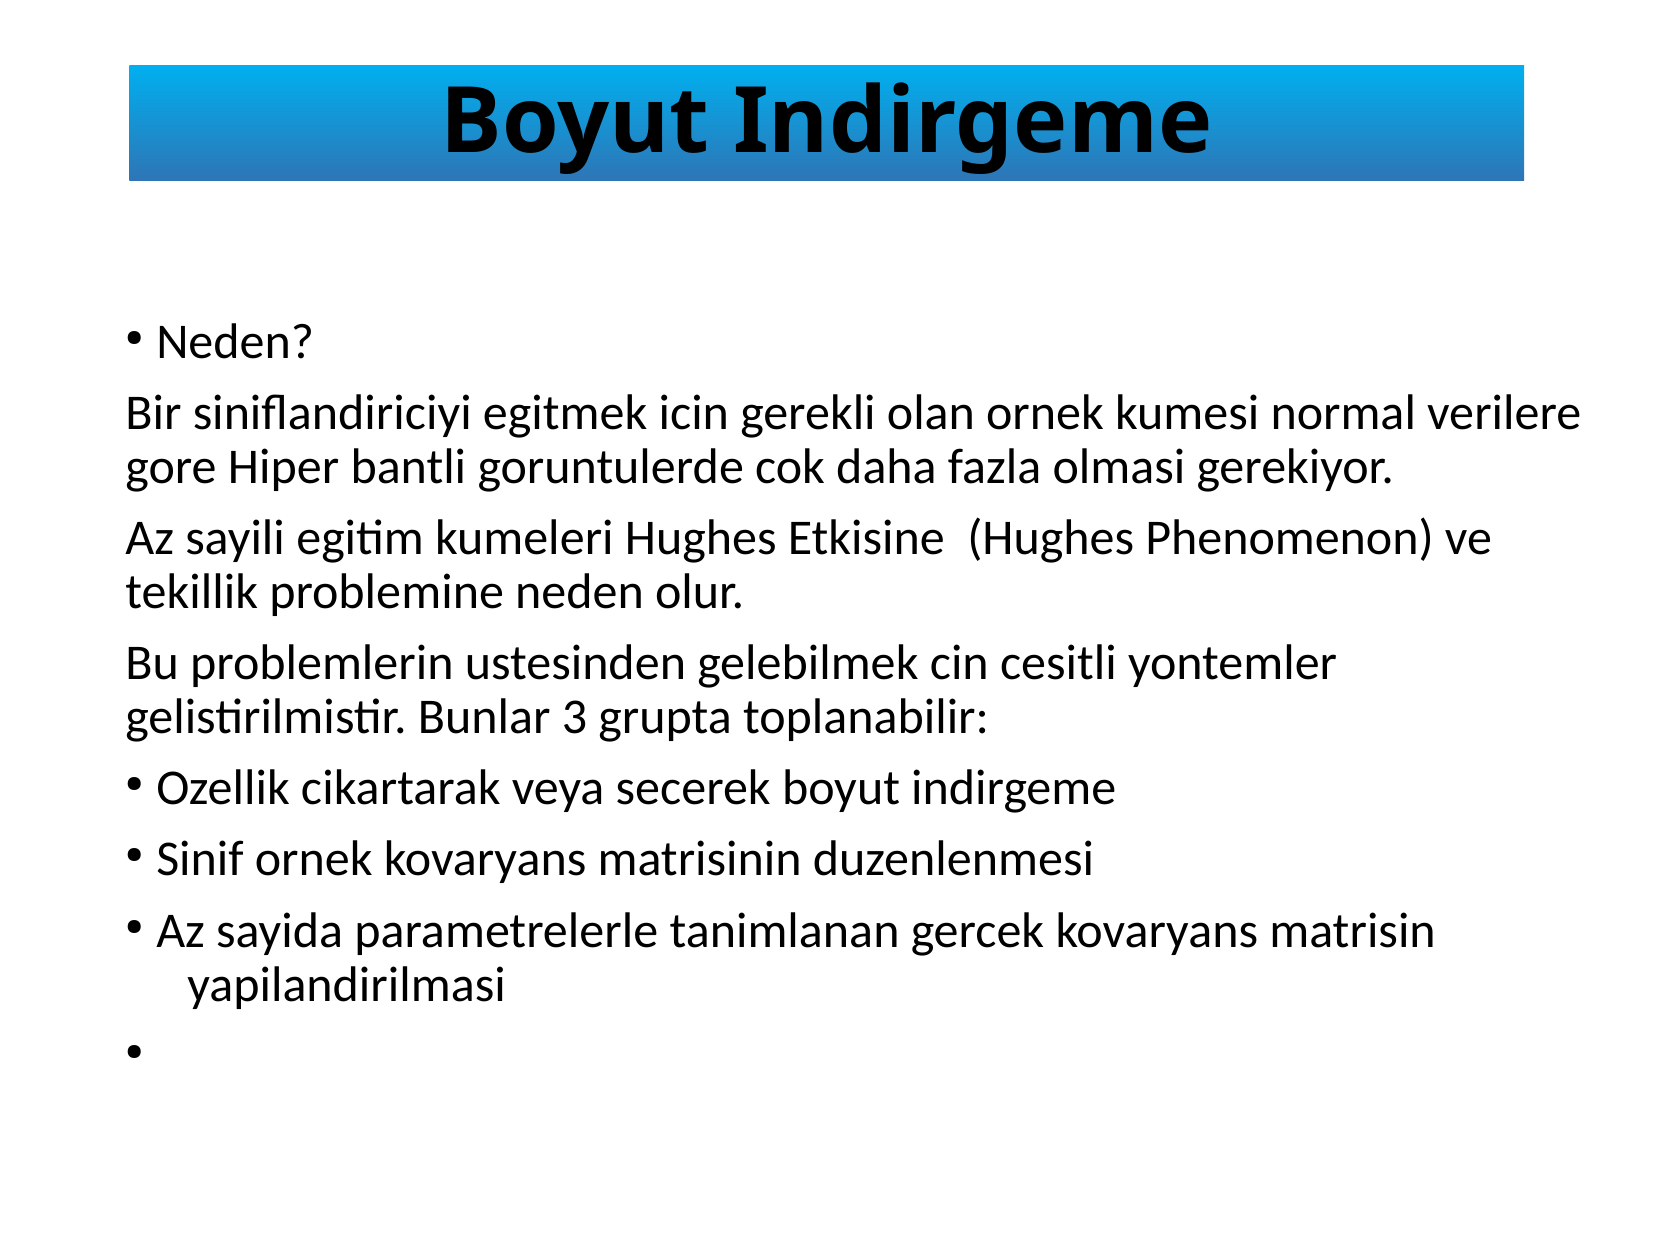

Boyut Indirgeme
# Neden?
Bir siniflandiriciyi egitmek icin gerekli olan ornek kumesi normal verilere gore Hiper bantli goruntulerde cok daha fazla olmasi gerekiyor.
Az sayili egitim kumeleri Hughes Etkisine (Hughes Phenomenon) ve tekillik problemine neden olur.
Bu problemlerin ustesinden gelebilmek cin cesitli yontemler gelistirilmistir. Bunlar 3 grupta toplanabilir:
Ozellik cikartarak veya secerek boyut indirgeme
Sinif ornek kovaryans matrisinin duzenlenmesi
Az sayida parametrelerle tanimlanan gercek kovaryans matrisin yapilandirilmasi